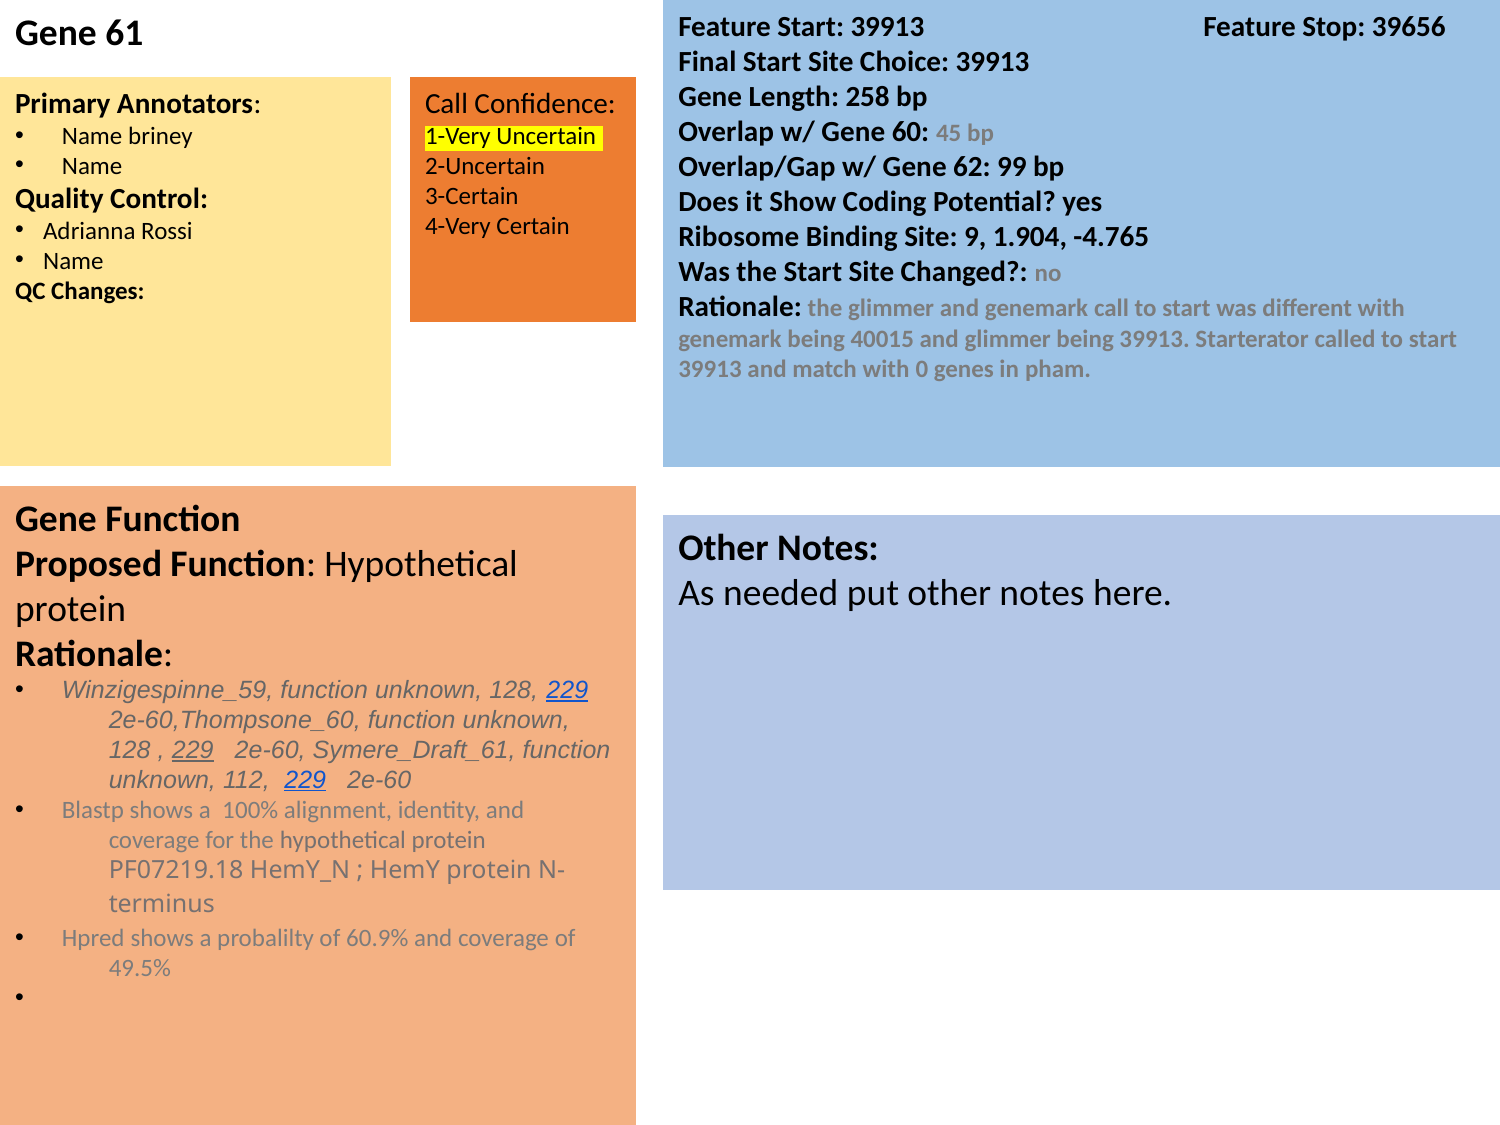

Gene 61
Feature Start: 39913				Feature Stop: 39656
Final Start Site Choice: 39913
Gene Length: 258 bp
Overlap w/ Gene 60: 45 bp
Overlap/Gap w/ Gene 62: 99 bp
Does it Show Coding Potential? yes
Ribosome Binding Site: 9, 1.904, -4.765
Was the Start Site Changed?: no
Rationale: the glimmer and genemark call to start was different with genemark being 40015 and glimmer being 39913. Starterator called to start 39913 and match with 0 genes in pham.
Primary Annotators:
Name briney
Name
Quality Control:
Adrianna Rossi
Name
QC Changes:
Call Confidence:
1-Very Uncertain
2-Uncertain
3-Certain
4-Very Certain
Gene Function
Proposed Function: Hypothetical protein
Rationale:
Winzigespinne_59, function unknown, 128, 229   2e-60,Thompsone_60, function unknown, 128 , 229   2e-60, Symere_Draft_61, function unknown, 112,  229   2e-60
Blastp shows a 100% alignment, identity, and coverage for the hypothetical protein PF07219.18 HemY_N ; HemY protein N-terminus
Hpred shows a probalilty of 60.9% and coverage of 49.5%
Other Notes:
As needed put other notes here.